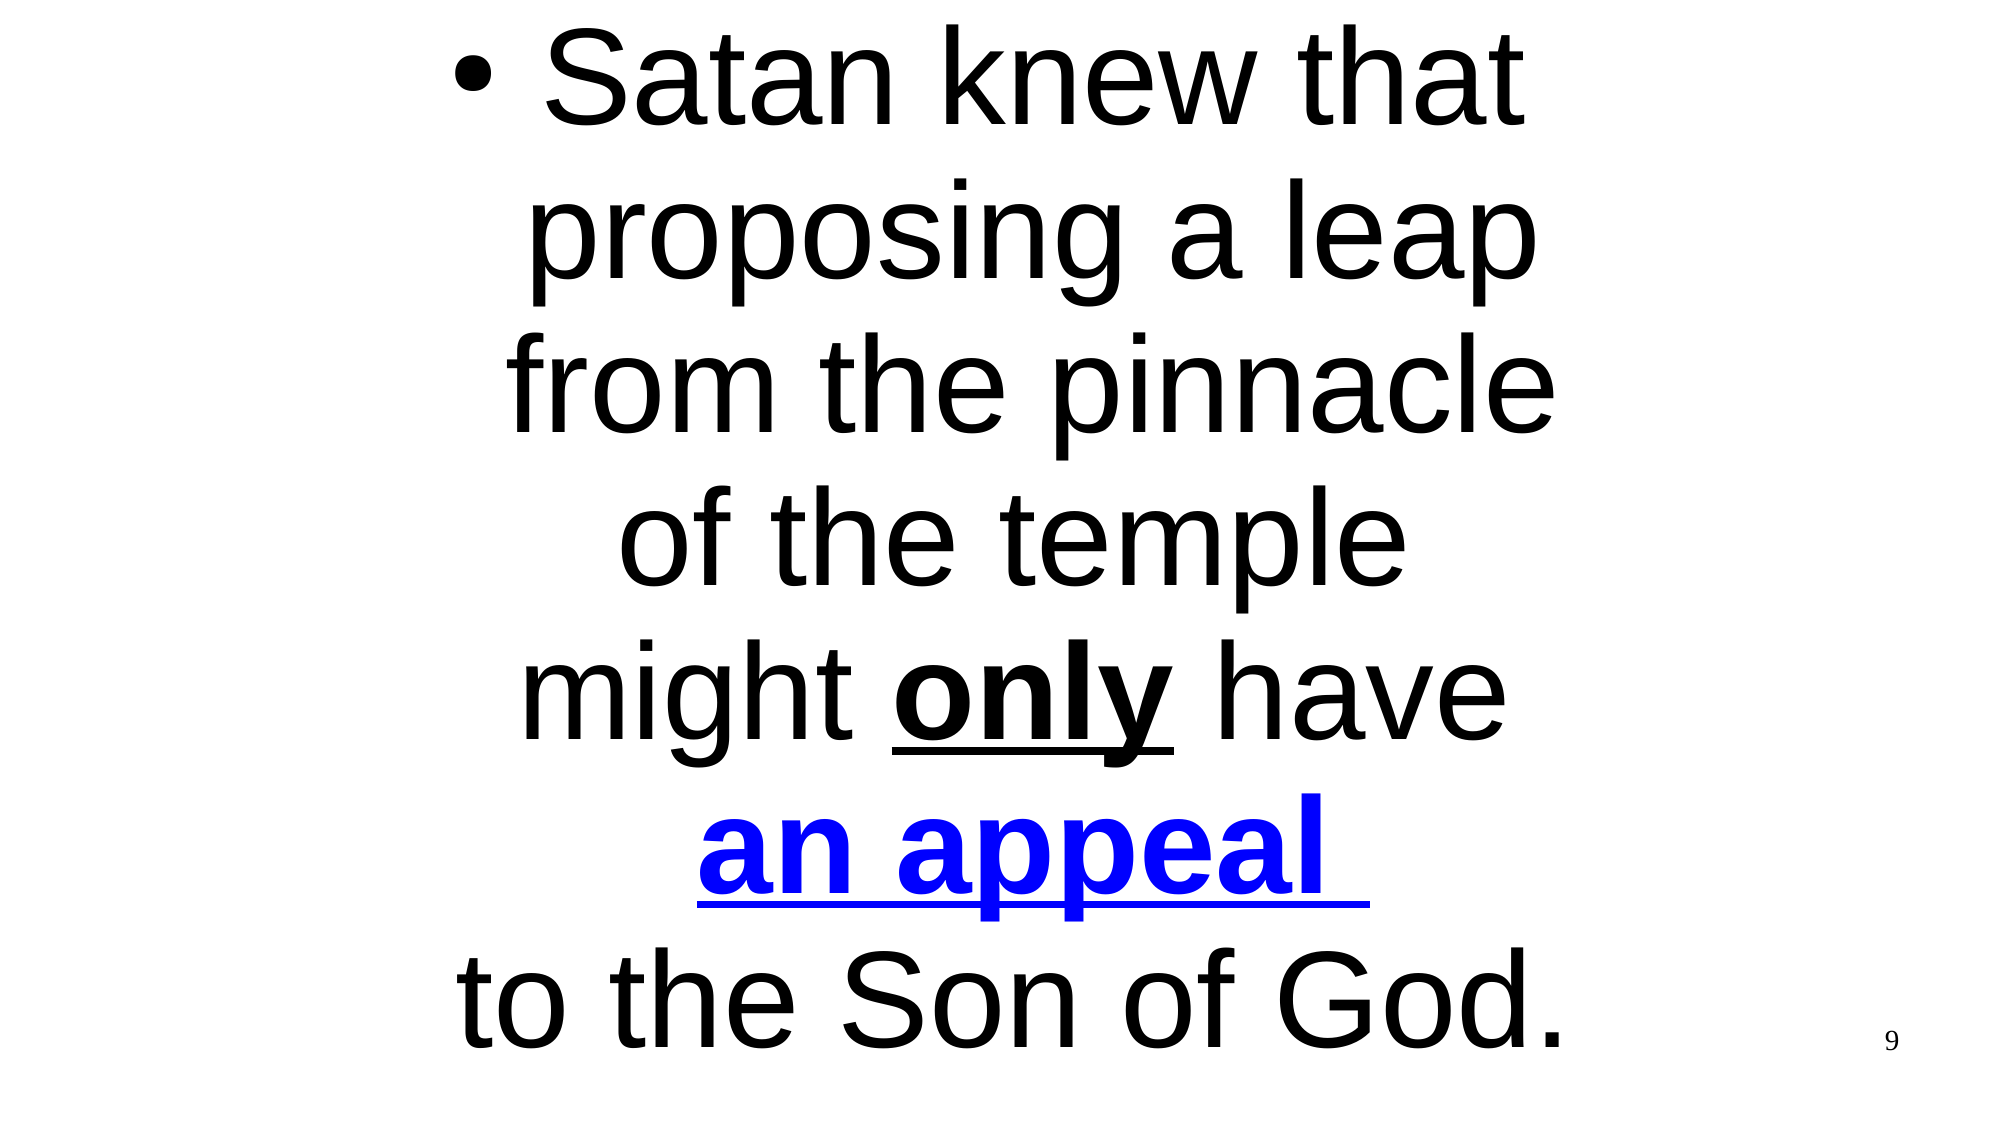

# Satan knew that proposing a leap from the pinnacle of the temple might only have an appeal to the Son of God.
9